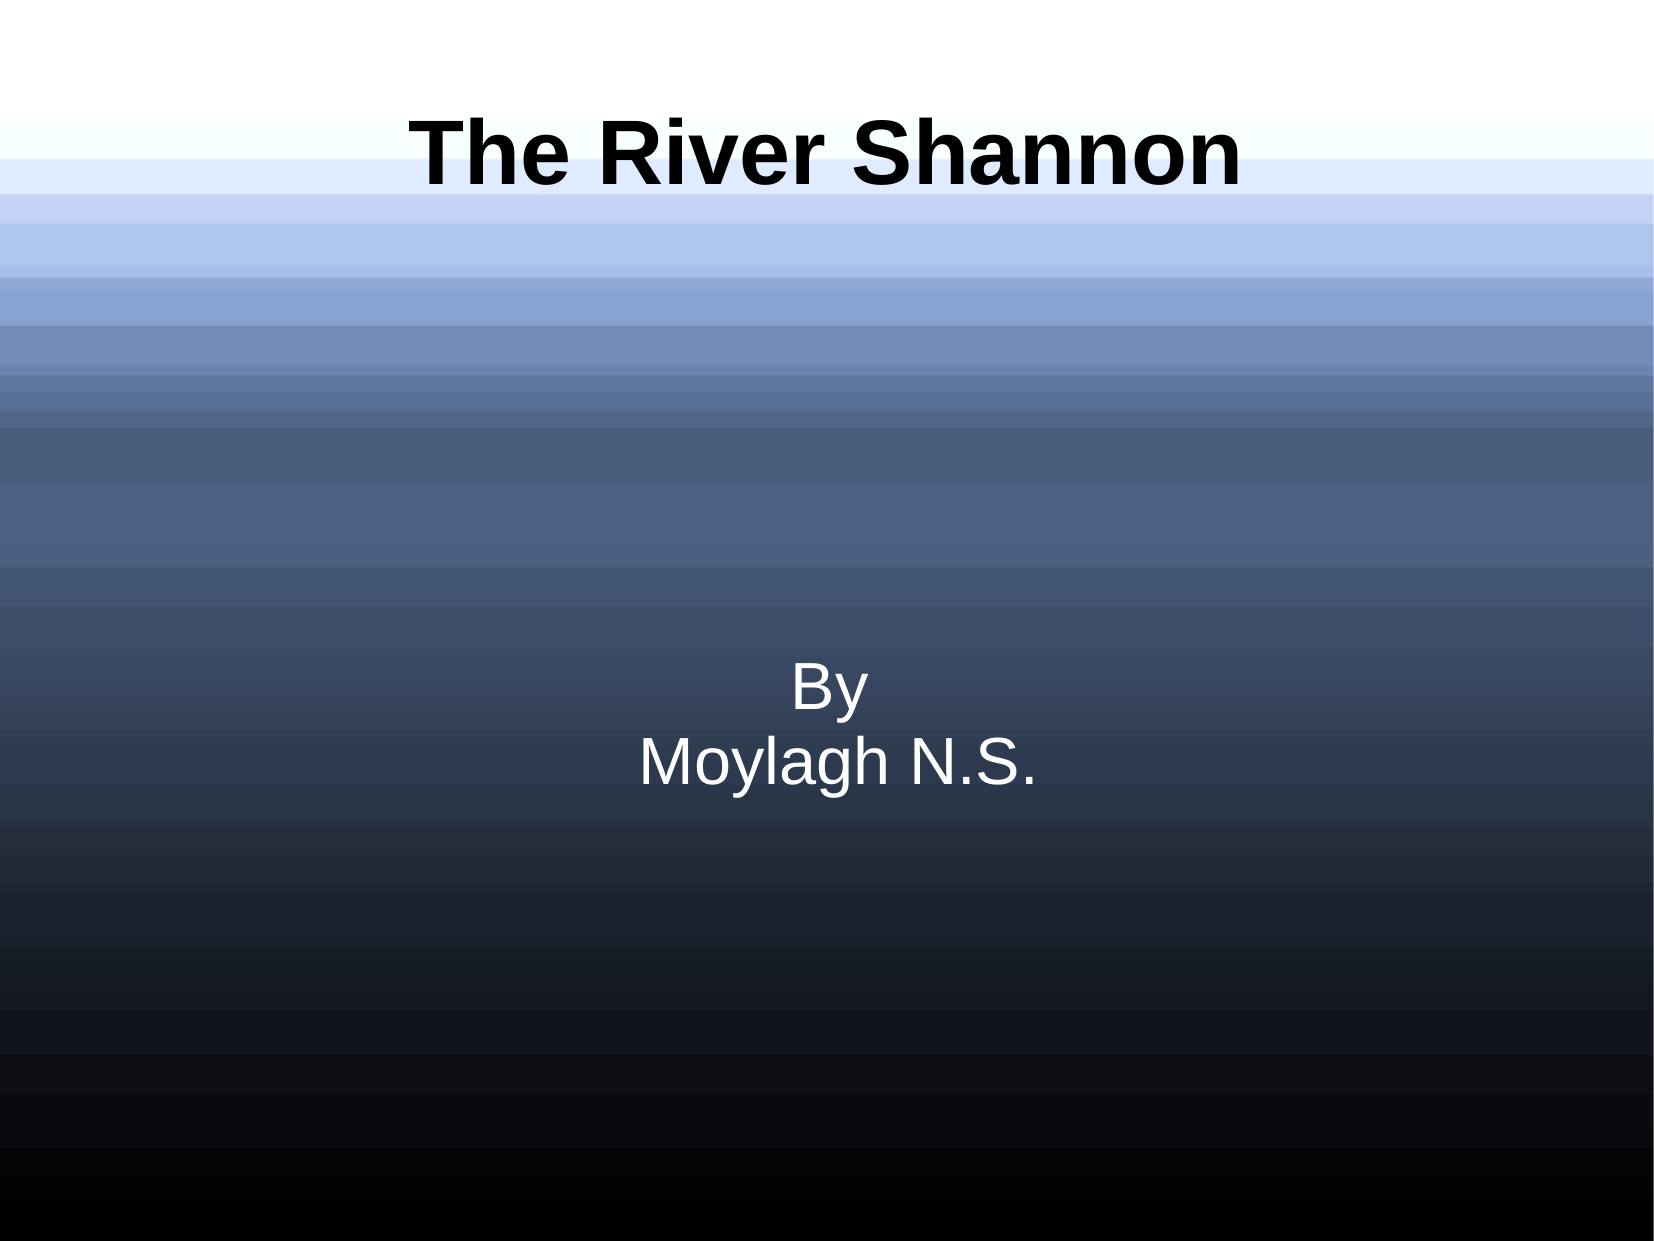

# The River Shannon
By
 Moylagh N.S.